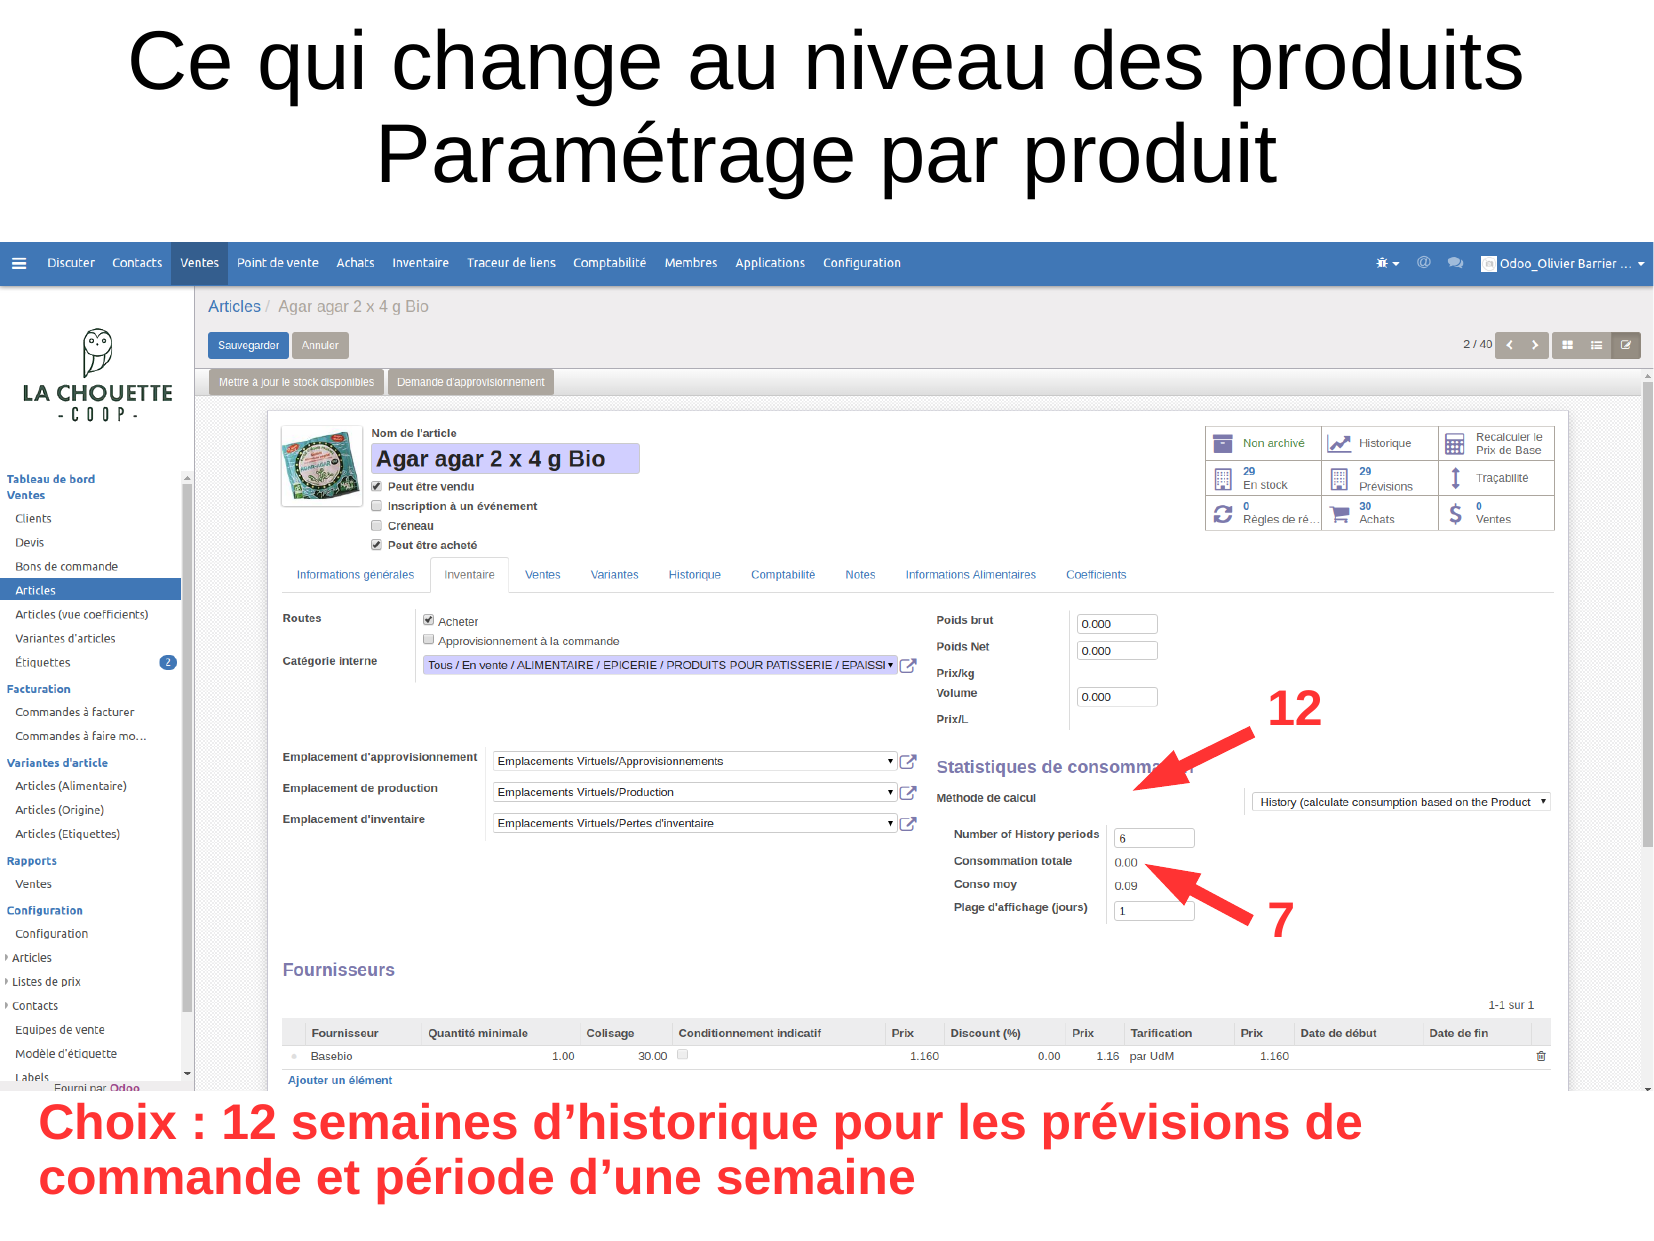

# Ce qui change au niveau des produits Paramétrage par produit
12
7
Choix : 12 semaines d’historique pour les prévisions de commande et période d’une semaine